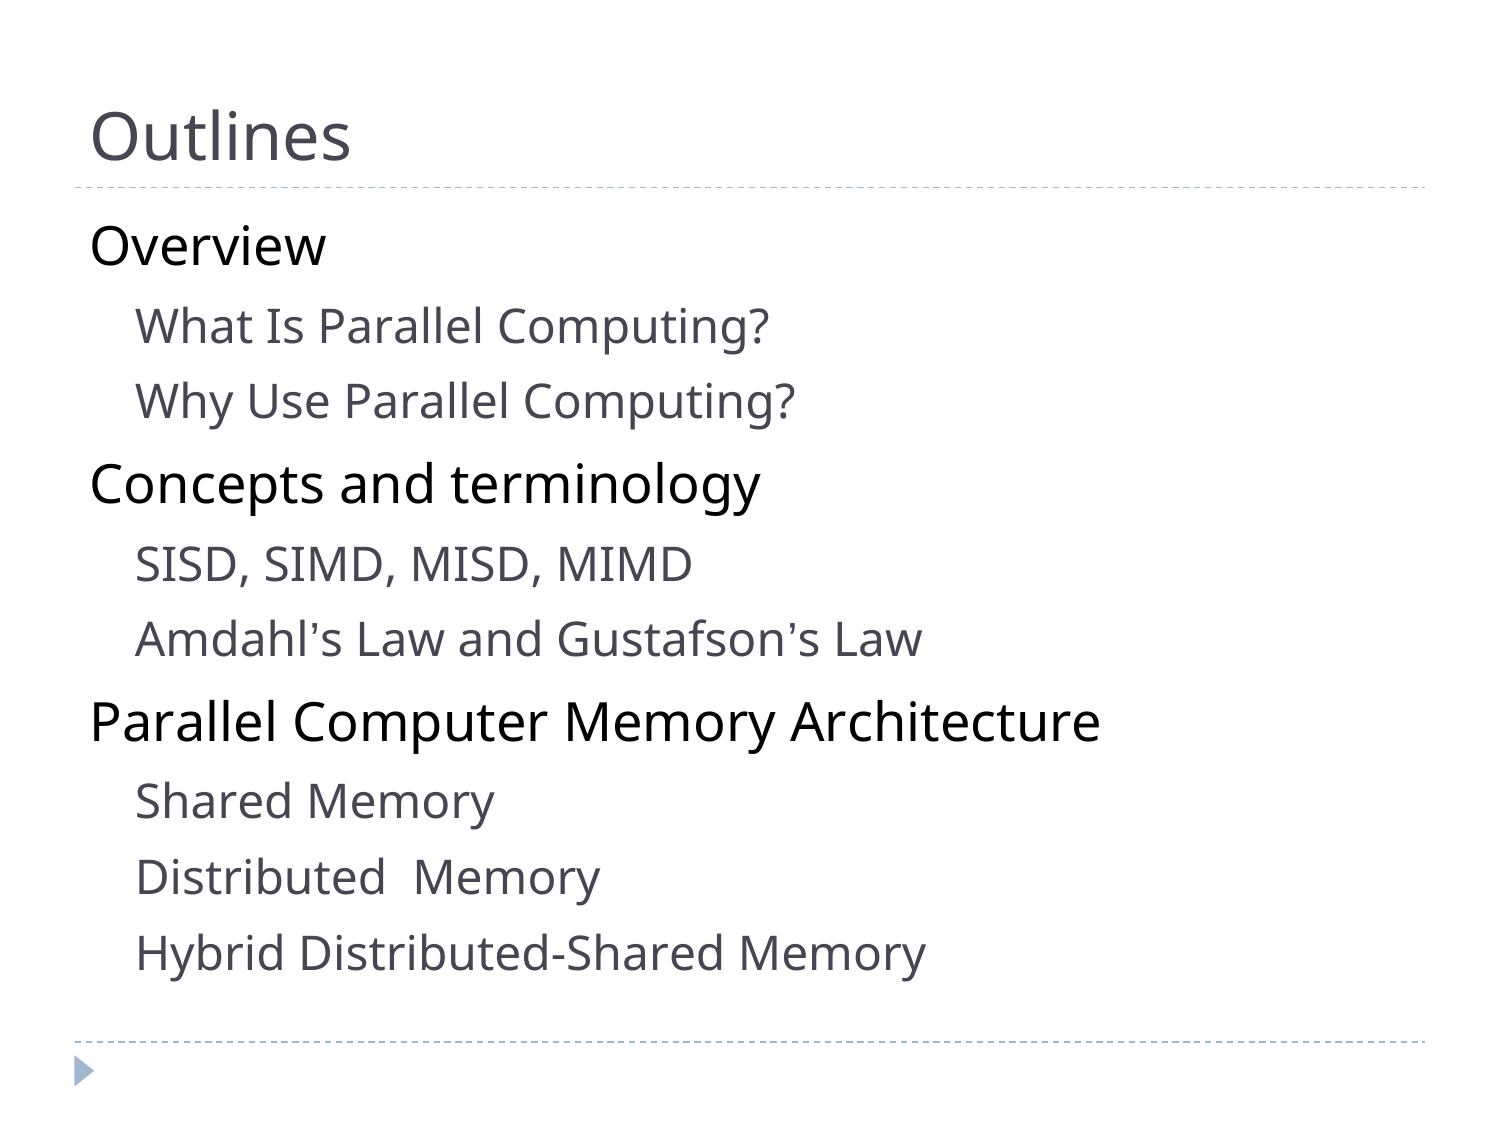

# Outlines
Overview
What Is Parallel Computing?
Why Use Parallel Computing?
Concepts and terminology
SISD, SIMD, MISD, MIMD
Amdahl’s Law and Gustafson’s Law
Parallel Computer Memory Architecture
Shared Memory
Distributed Memory
Hybrid Distributed-Shared Memory